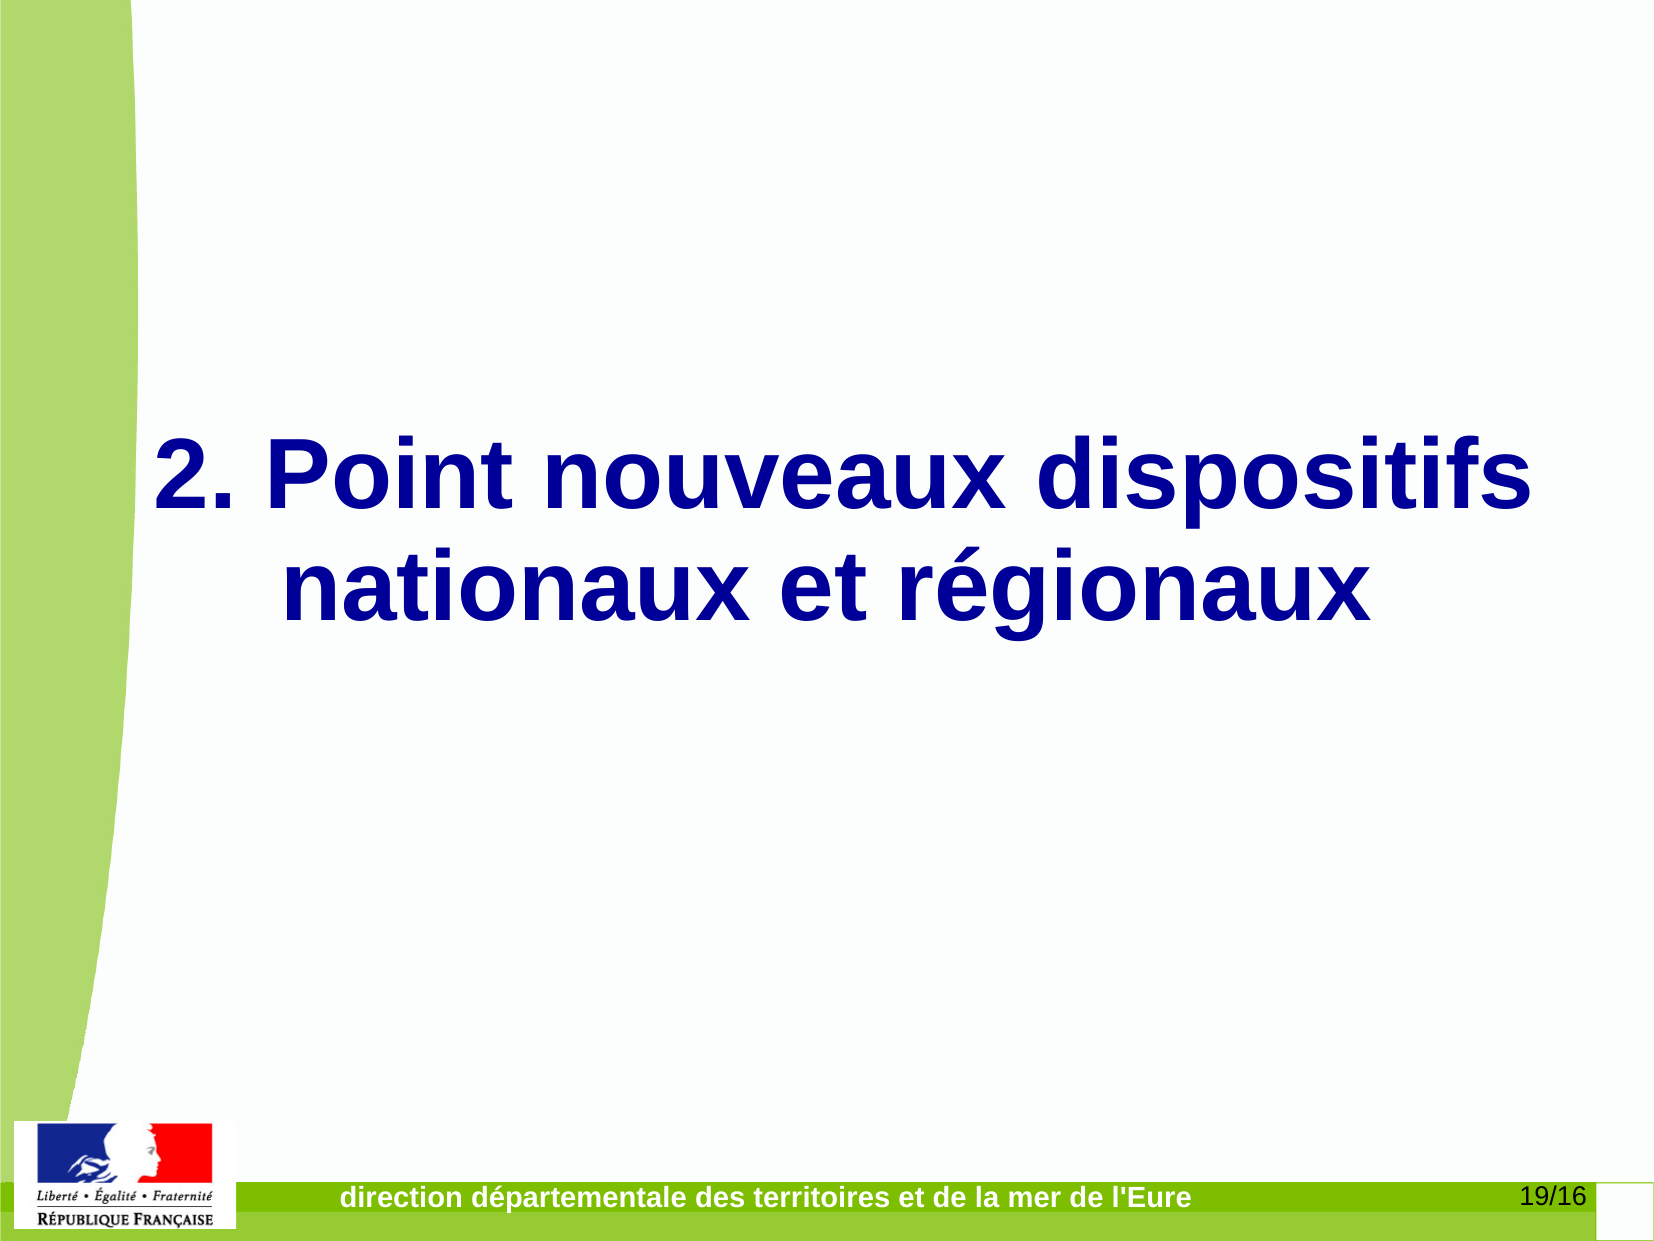

# 2. Point nouveaux dispositifs nationaux et régionaux
19